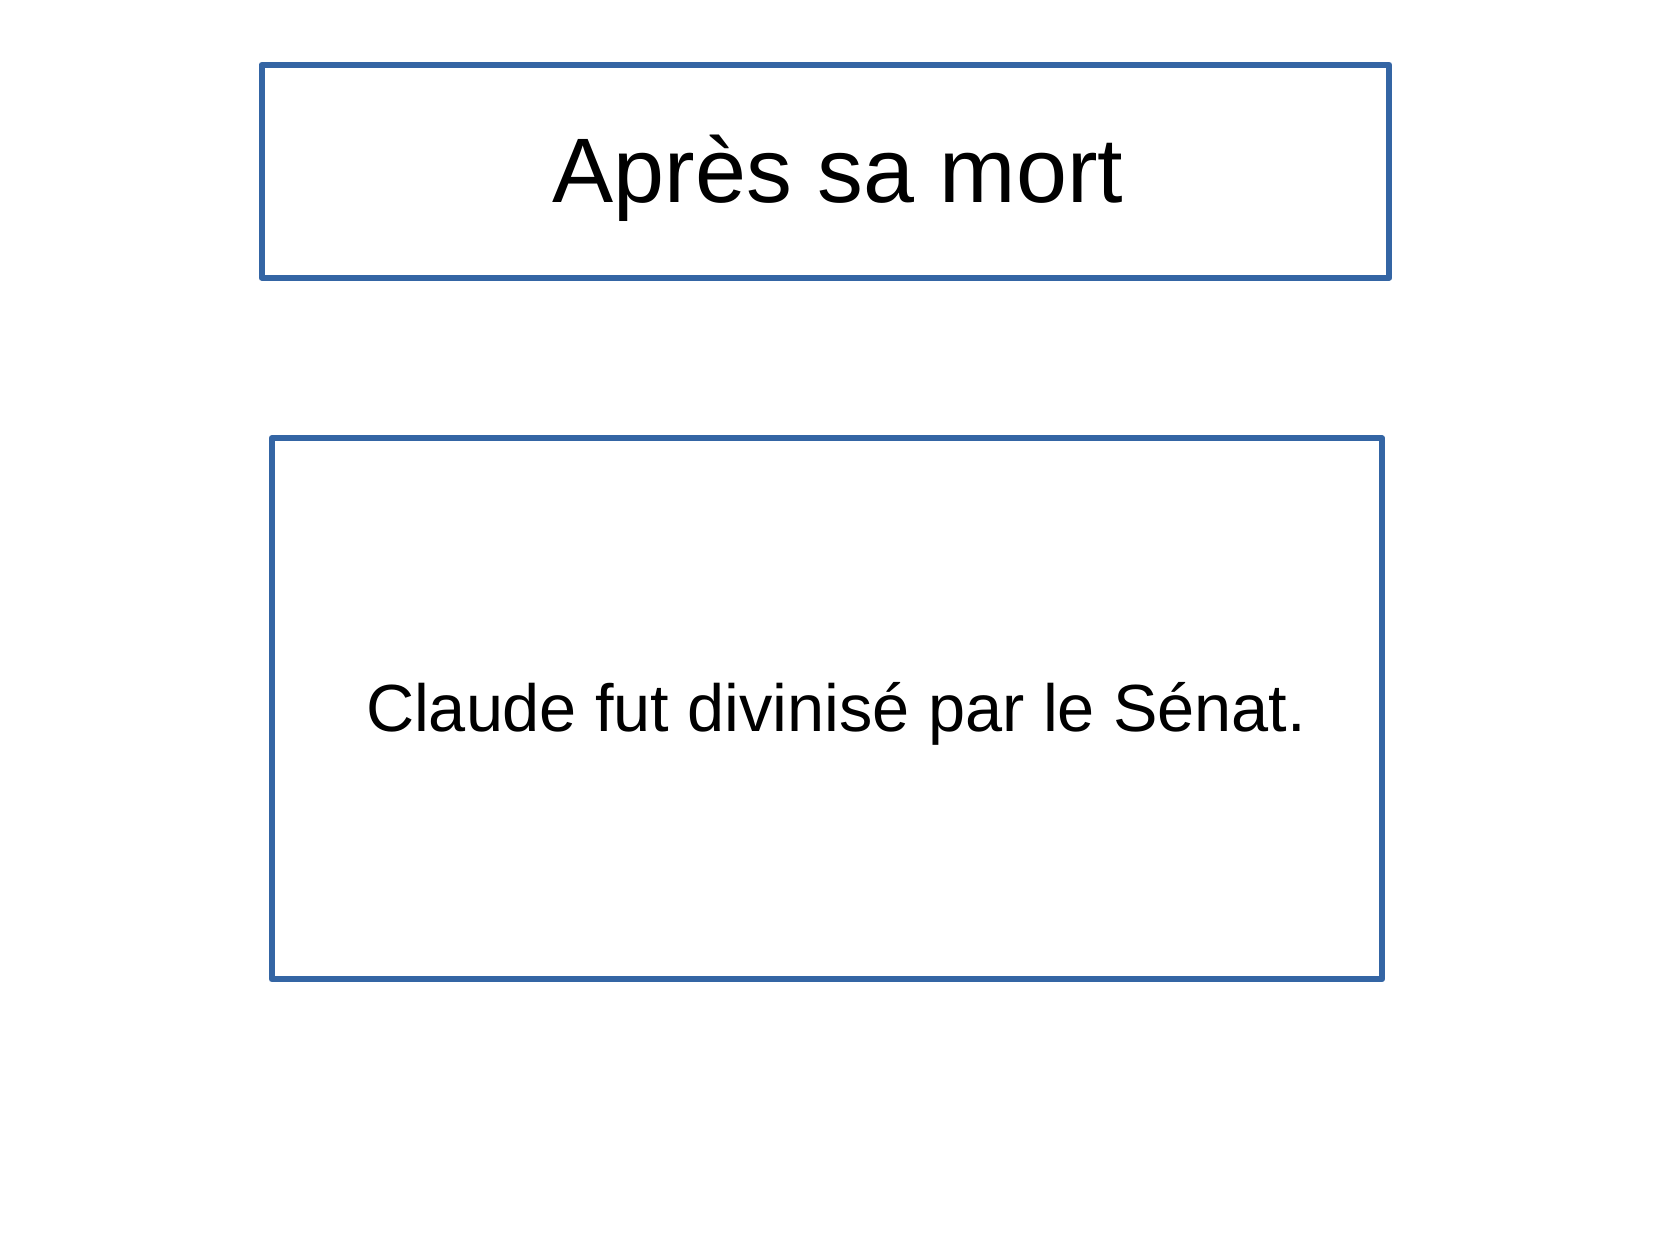

# Après sa mort
 Claude fut divinisé par le Sénat.